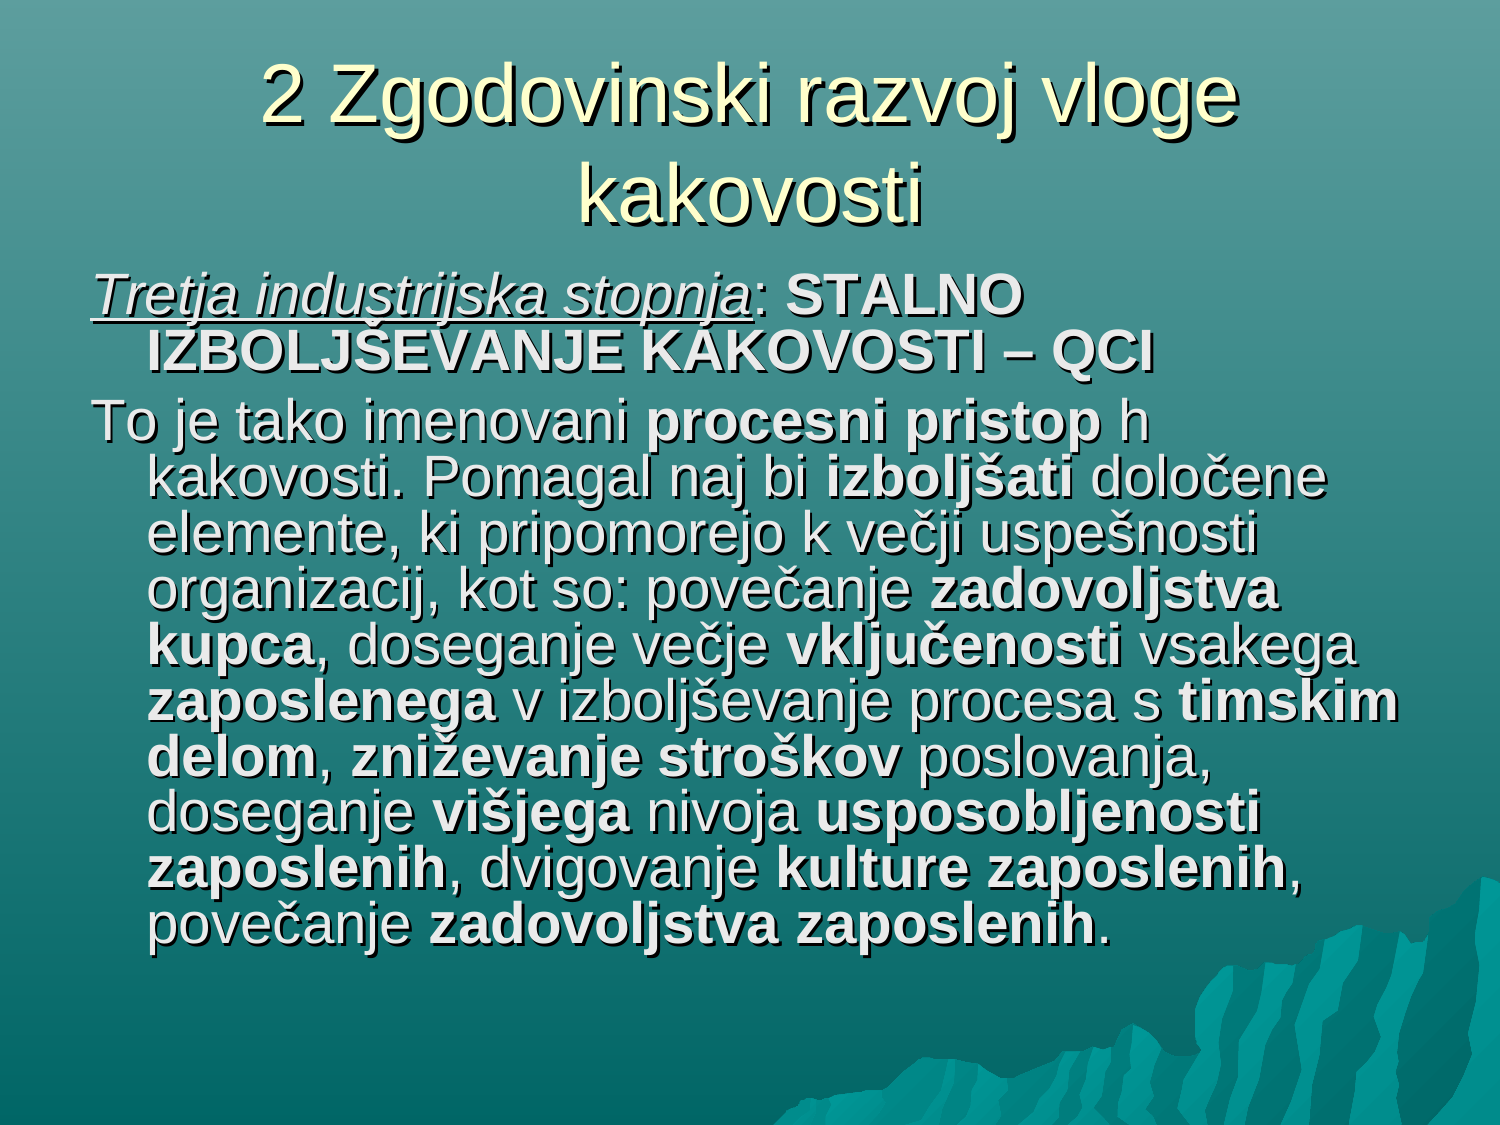

# 2 Zgodovinski razvoj vloge kakovosti
Tretja industrijska stopnja: STALNO IZBOLJŠEVANJE KAKOVOSTI – QCI
To je tako imenovani procesni pristop h kakovosti. Pomagal naj bi izboljšati določene elemente, ki pripomorejo k večji uspešnosti organizacij, kot so: povečanje zadovoljstva kupca, doseganje večje vključenosti vsakega zaposlenega v izboljševanje procesa s timskim delom, zniževanje stroškov poslovanja, doseganje višjega nivoja usposobljenosti zaposlenih, dvigovanje kulture zaposlenih, povečanje zadovoljstva zaposlenih.